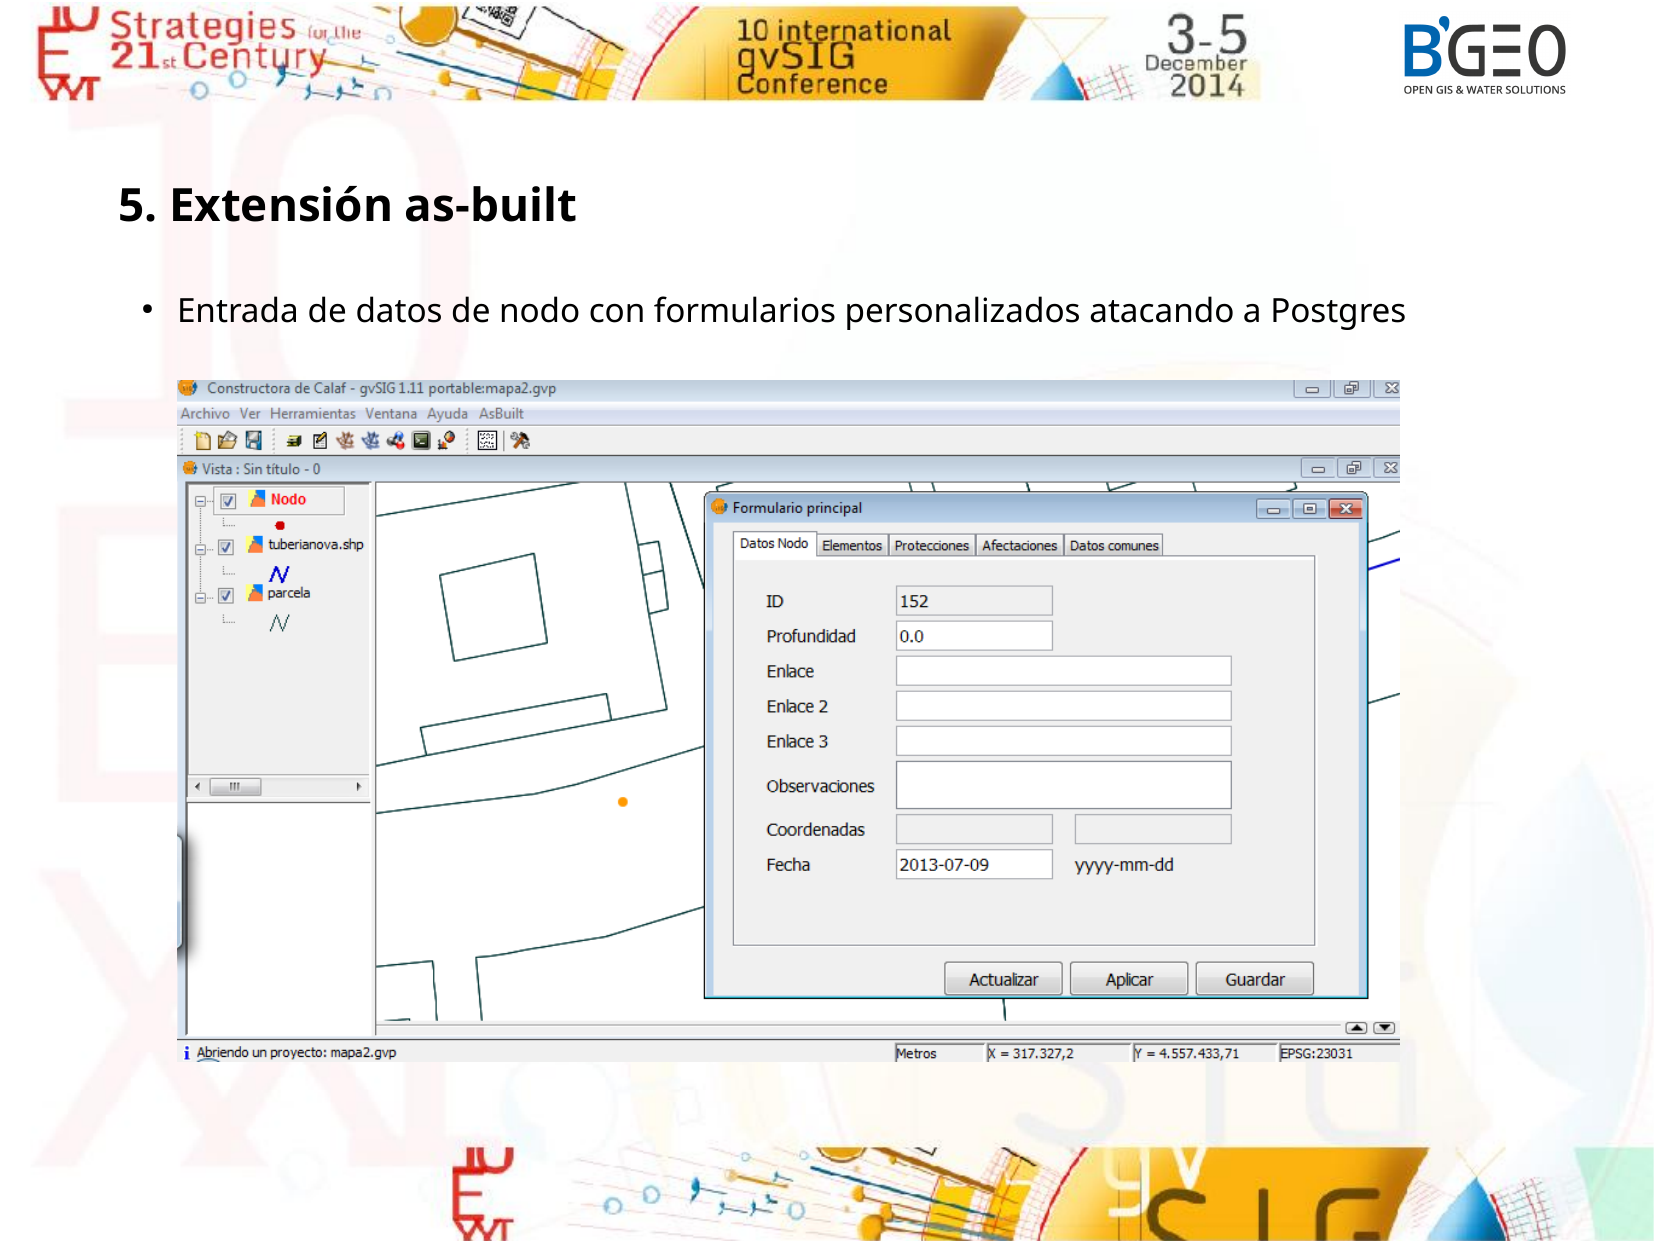

5. Extensión as-built
Entrada de datos de nodo con formularios personalizados atacando a Postgres